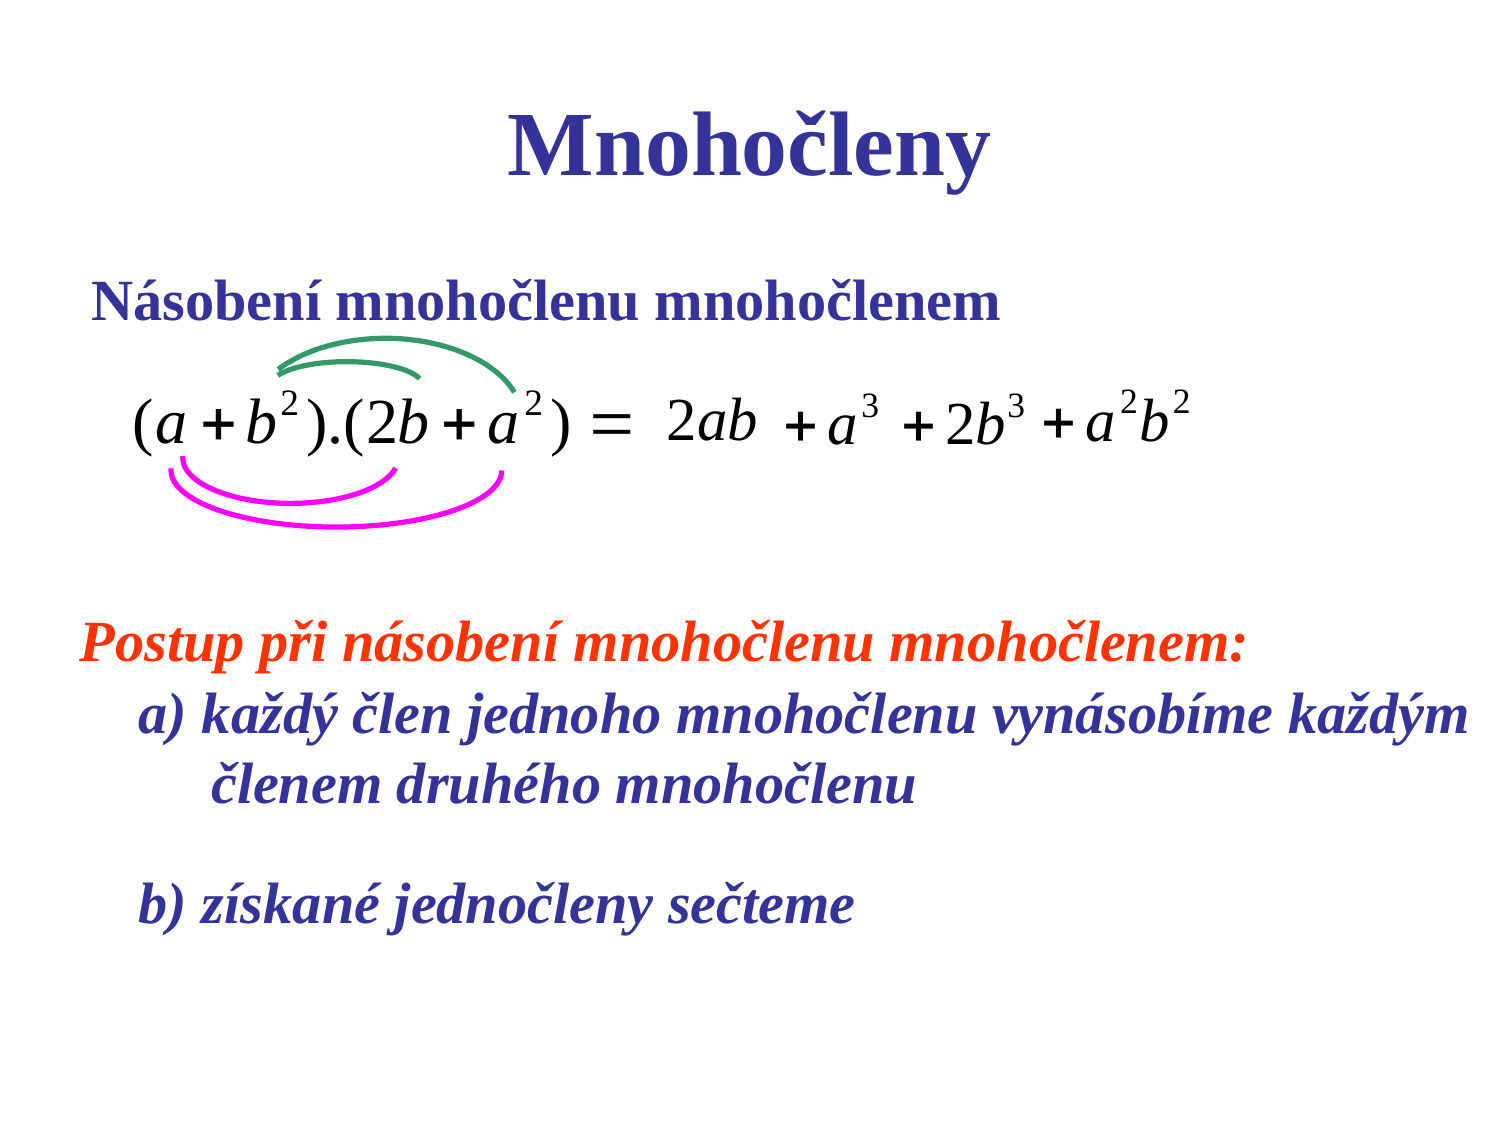

# Mnohočleny
Násobení mnohočlenu mnohočlenem
Postup při násobení mnohočlenu mnohočlenem:
a) každý člen jednoho mnohočlenu vynásobíme každým členem druhého mnohočlenu
b) získané jednočleny sečteme